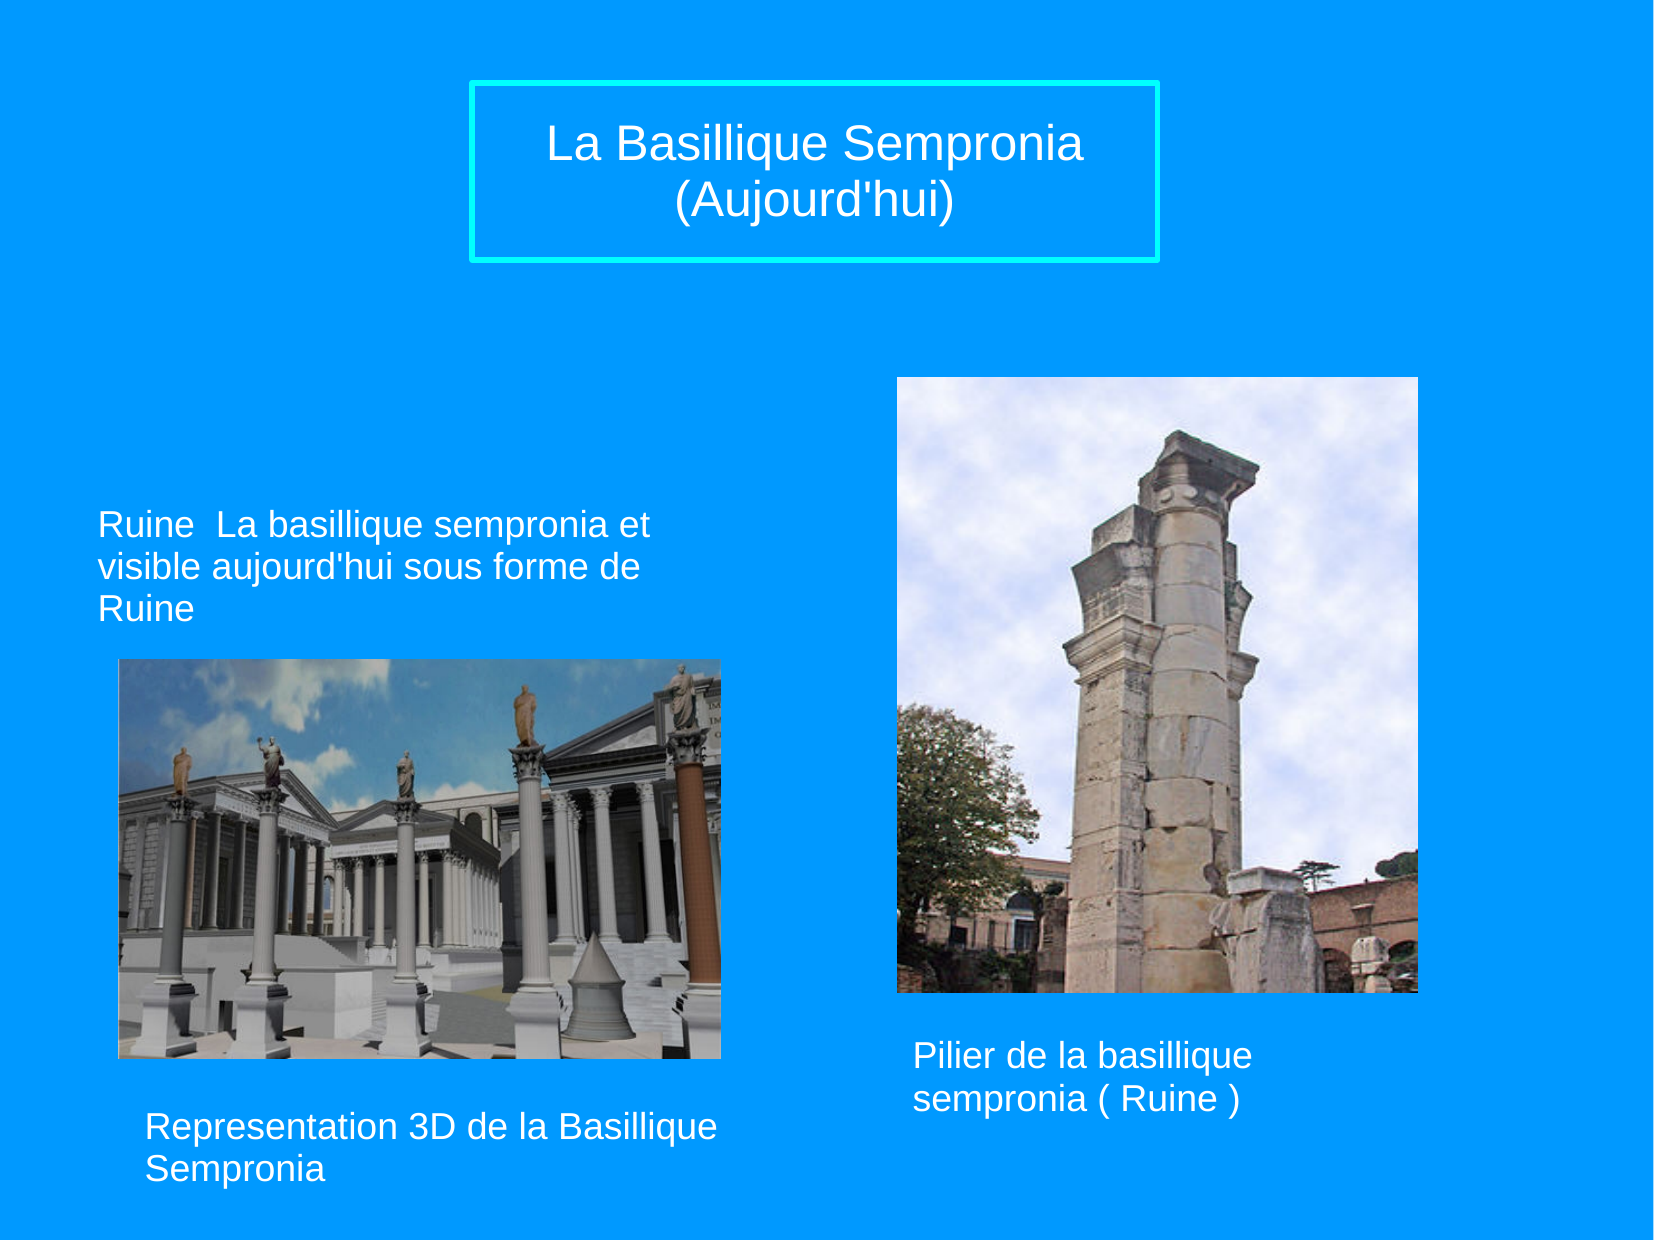

La Basillique Sempronia
(Aujourd'hui)
Ruine La basillique sempronia et
visible aujourd'hui sous forme de
Ruine
Pilier de la basillique sempronia ( Ruine )
Representation 3D de la Basillique Sempronia